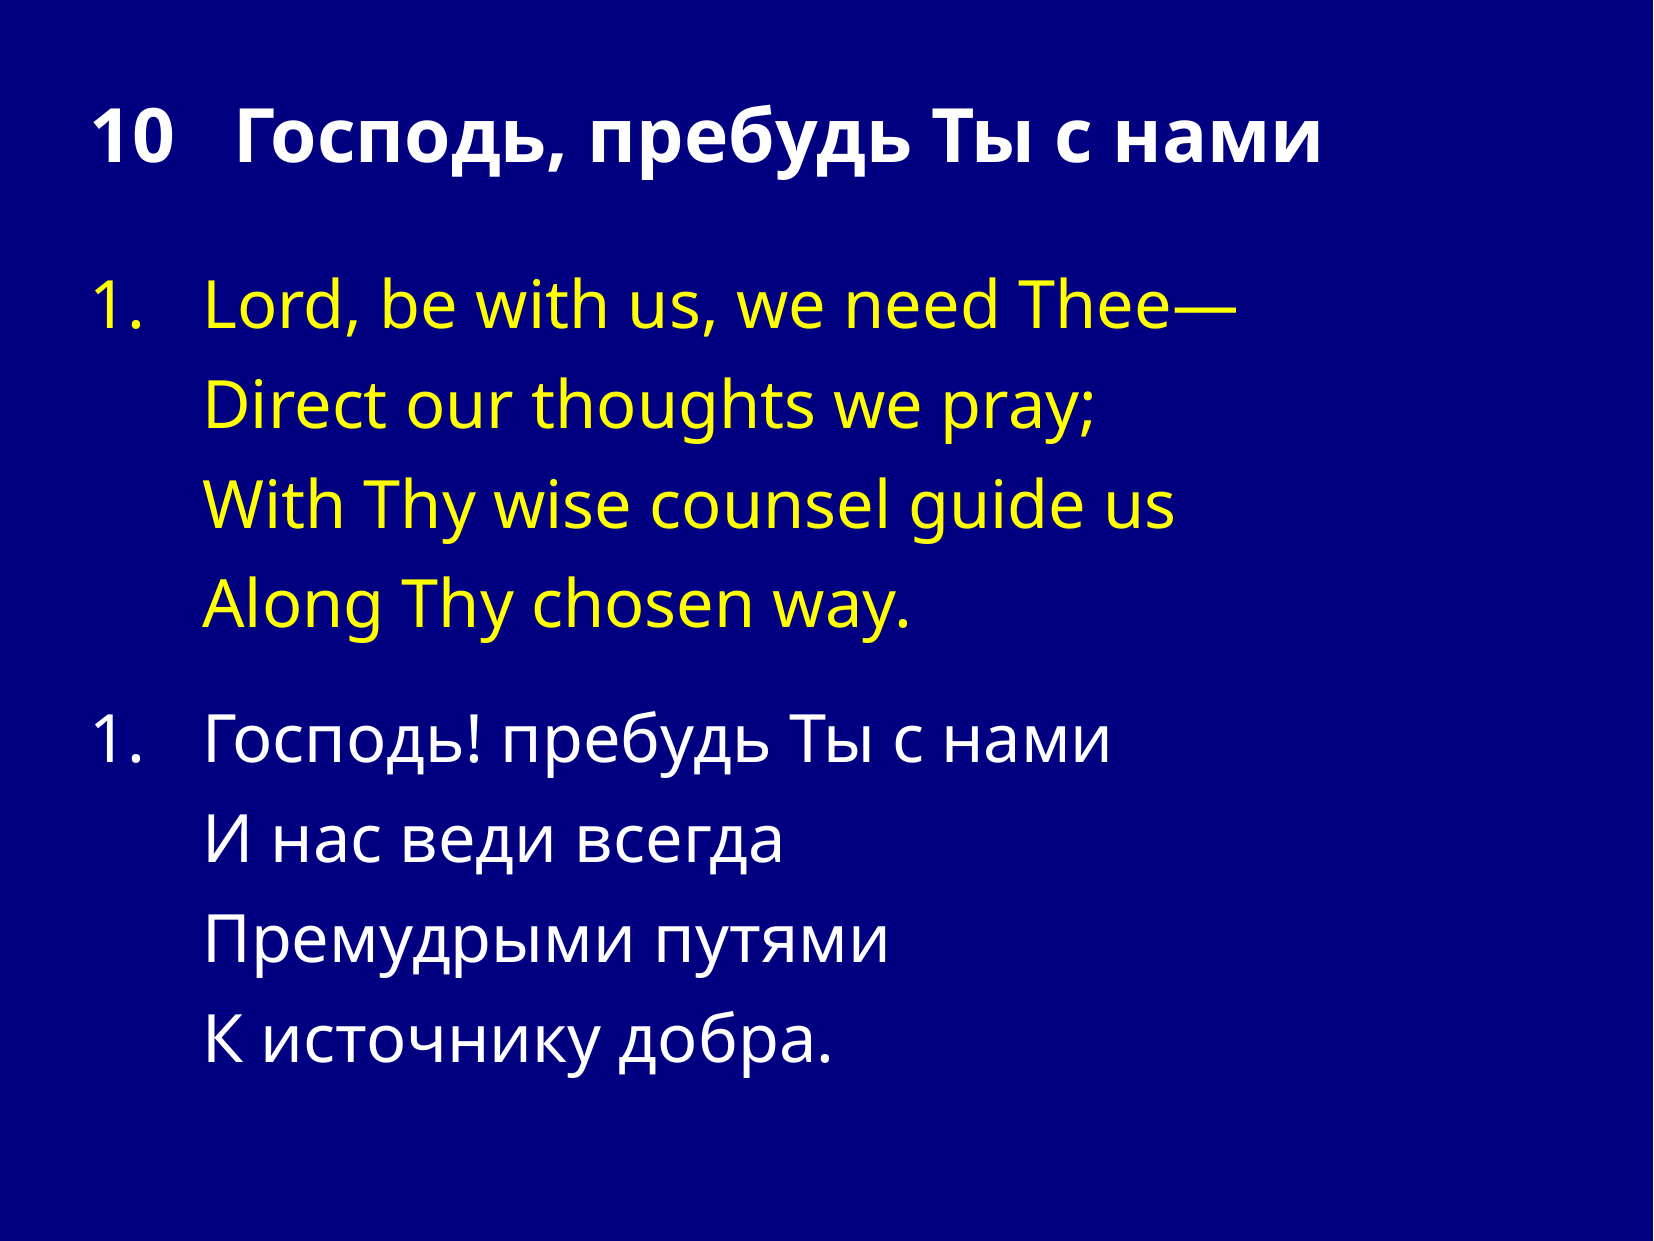

10 Господь, пребудь Ты с нами
1.	Lord, be with us, we need Thee—
	Direct our thoughts we pray;
	With Thy wise counsel guide us
	Along Thy chosen way.
1.	Господь! пребудь Ты с нами
	И нас веди всегда
	Премудрыми путями
	К источнику добра.